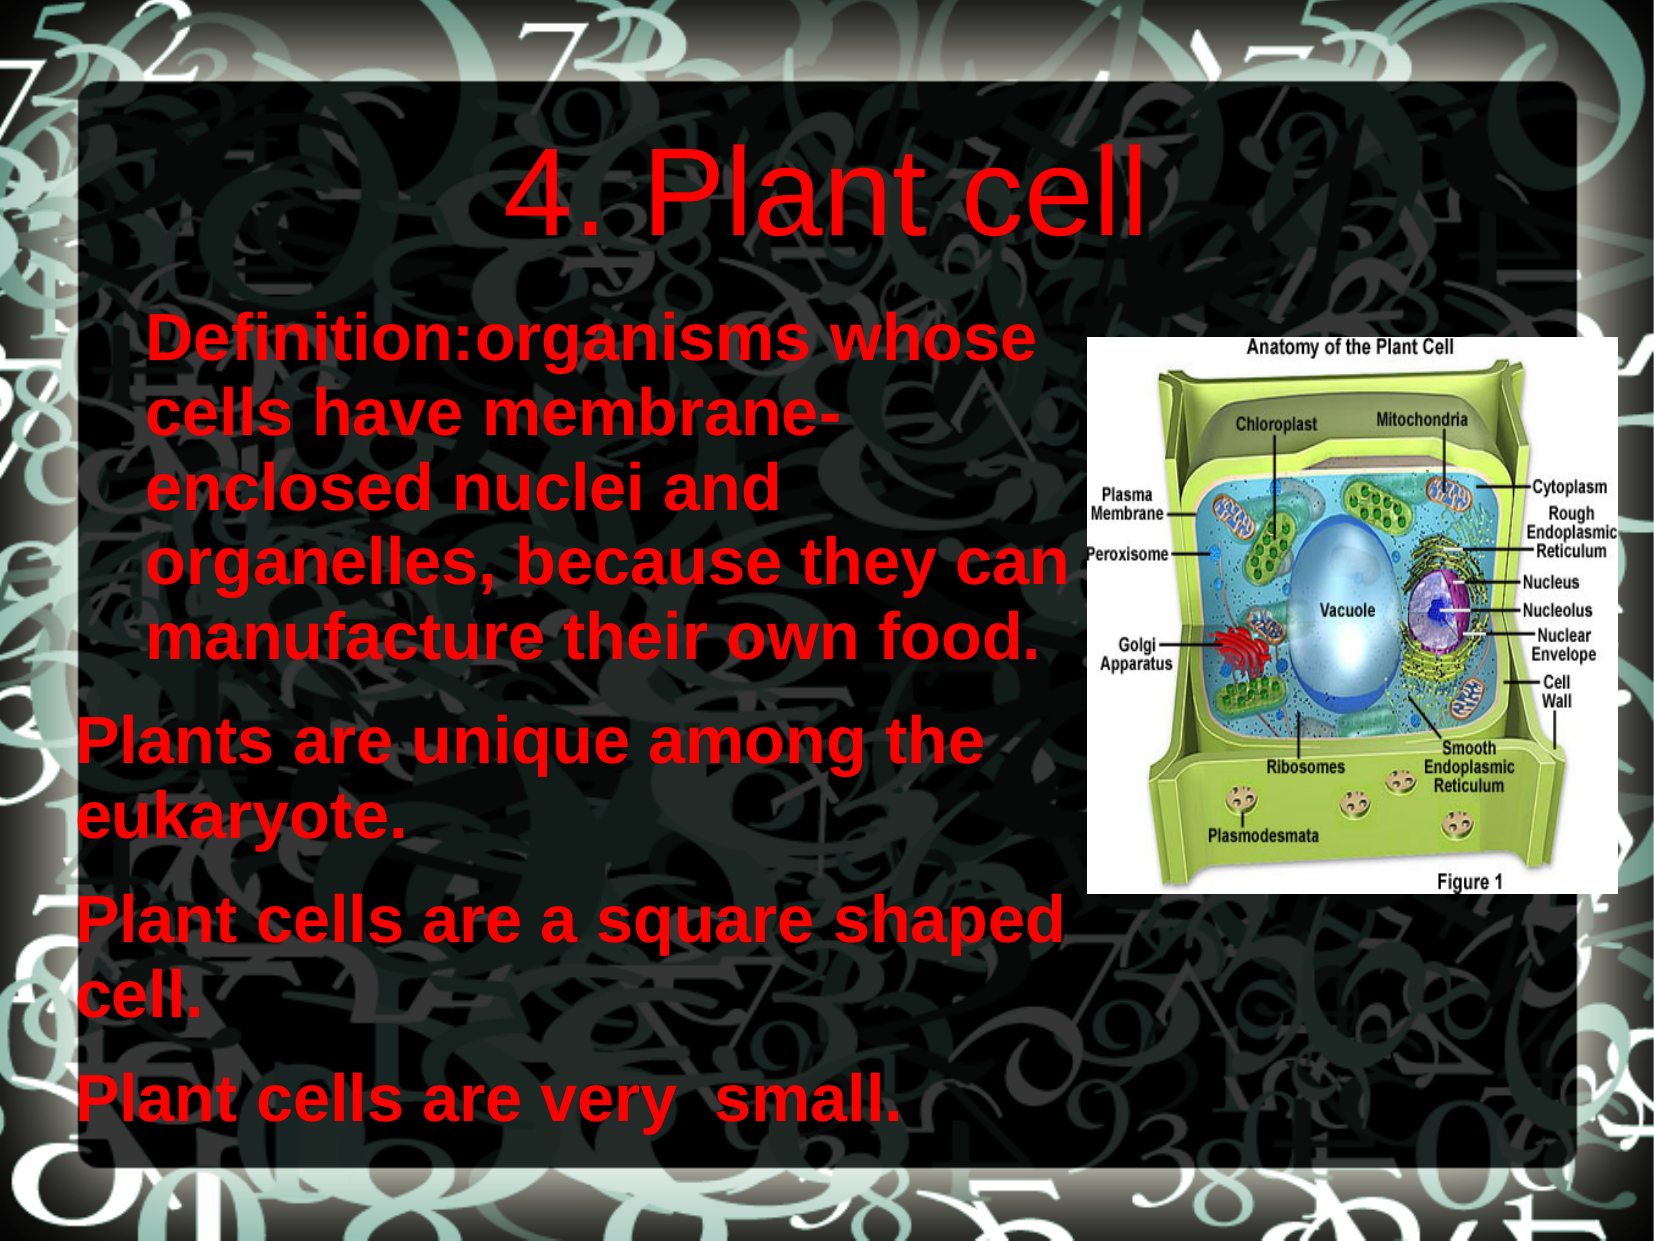

# 4. Plant cell
Definition:organisms whose cells have membrane-enclosed nuclei and organelles, because they can manufacture their own food.
Plants are unique among the eukaryote.
Plant cells are a square shaped cell.
Plant cells are very small.